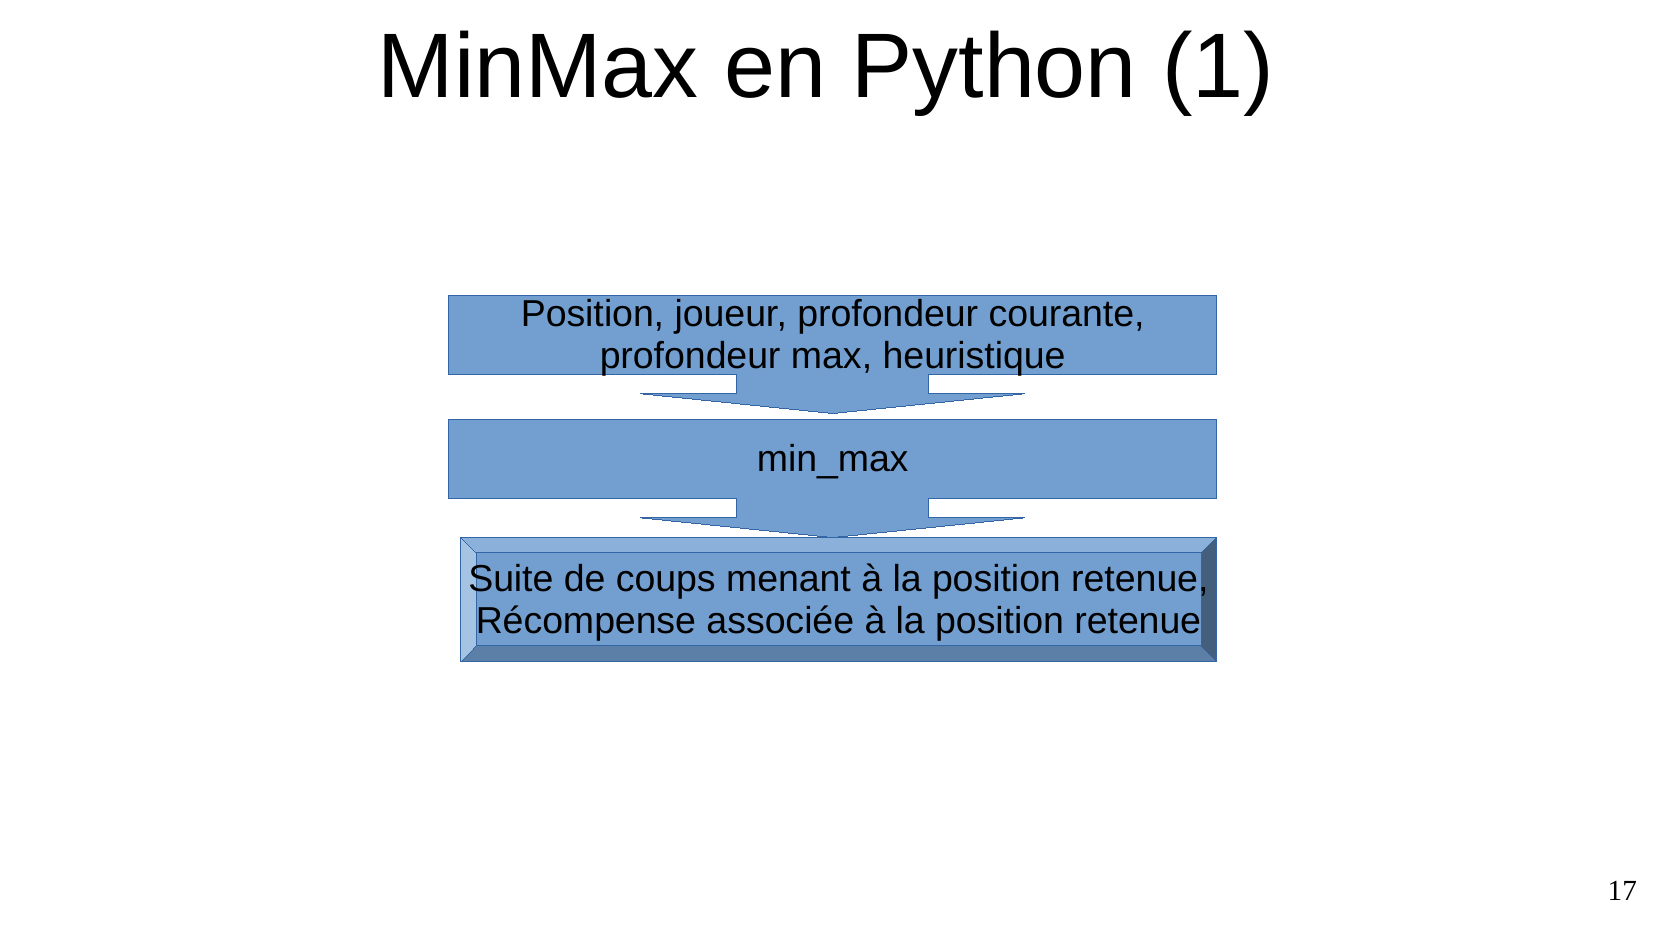

# MinMax en Python (1)
Position, joueur, profondeur courante, profondeur max, heuristique
min_max
Suite de coups menant à la position retenue,
Récompense associée à la position retenue
17